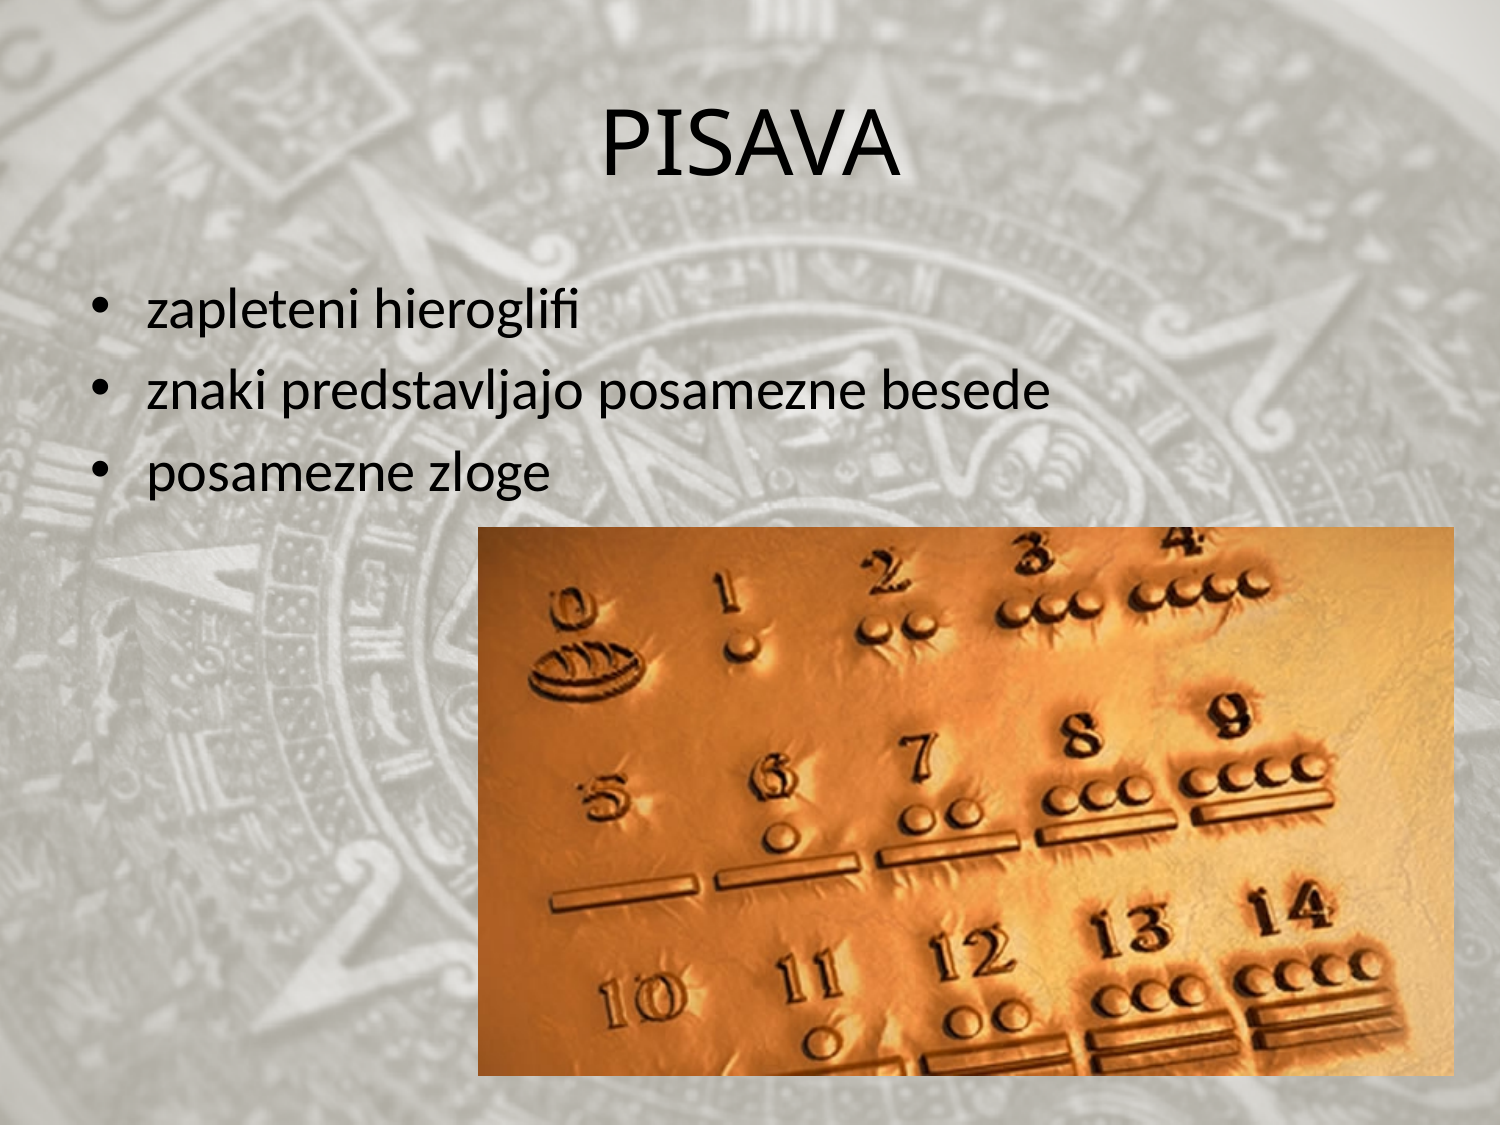

# PISAVA
zapleteni hieroglifi
znaki predstavljajo posamezne besede
posamezne zloge